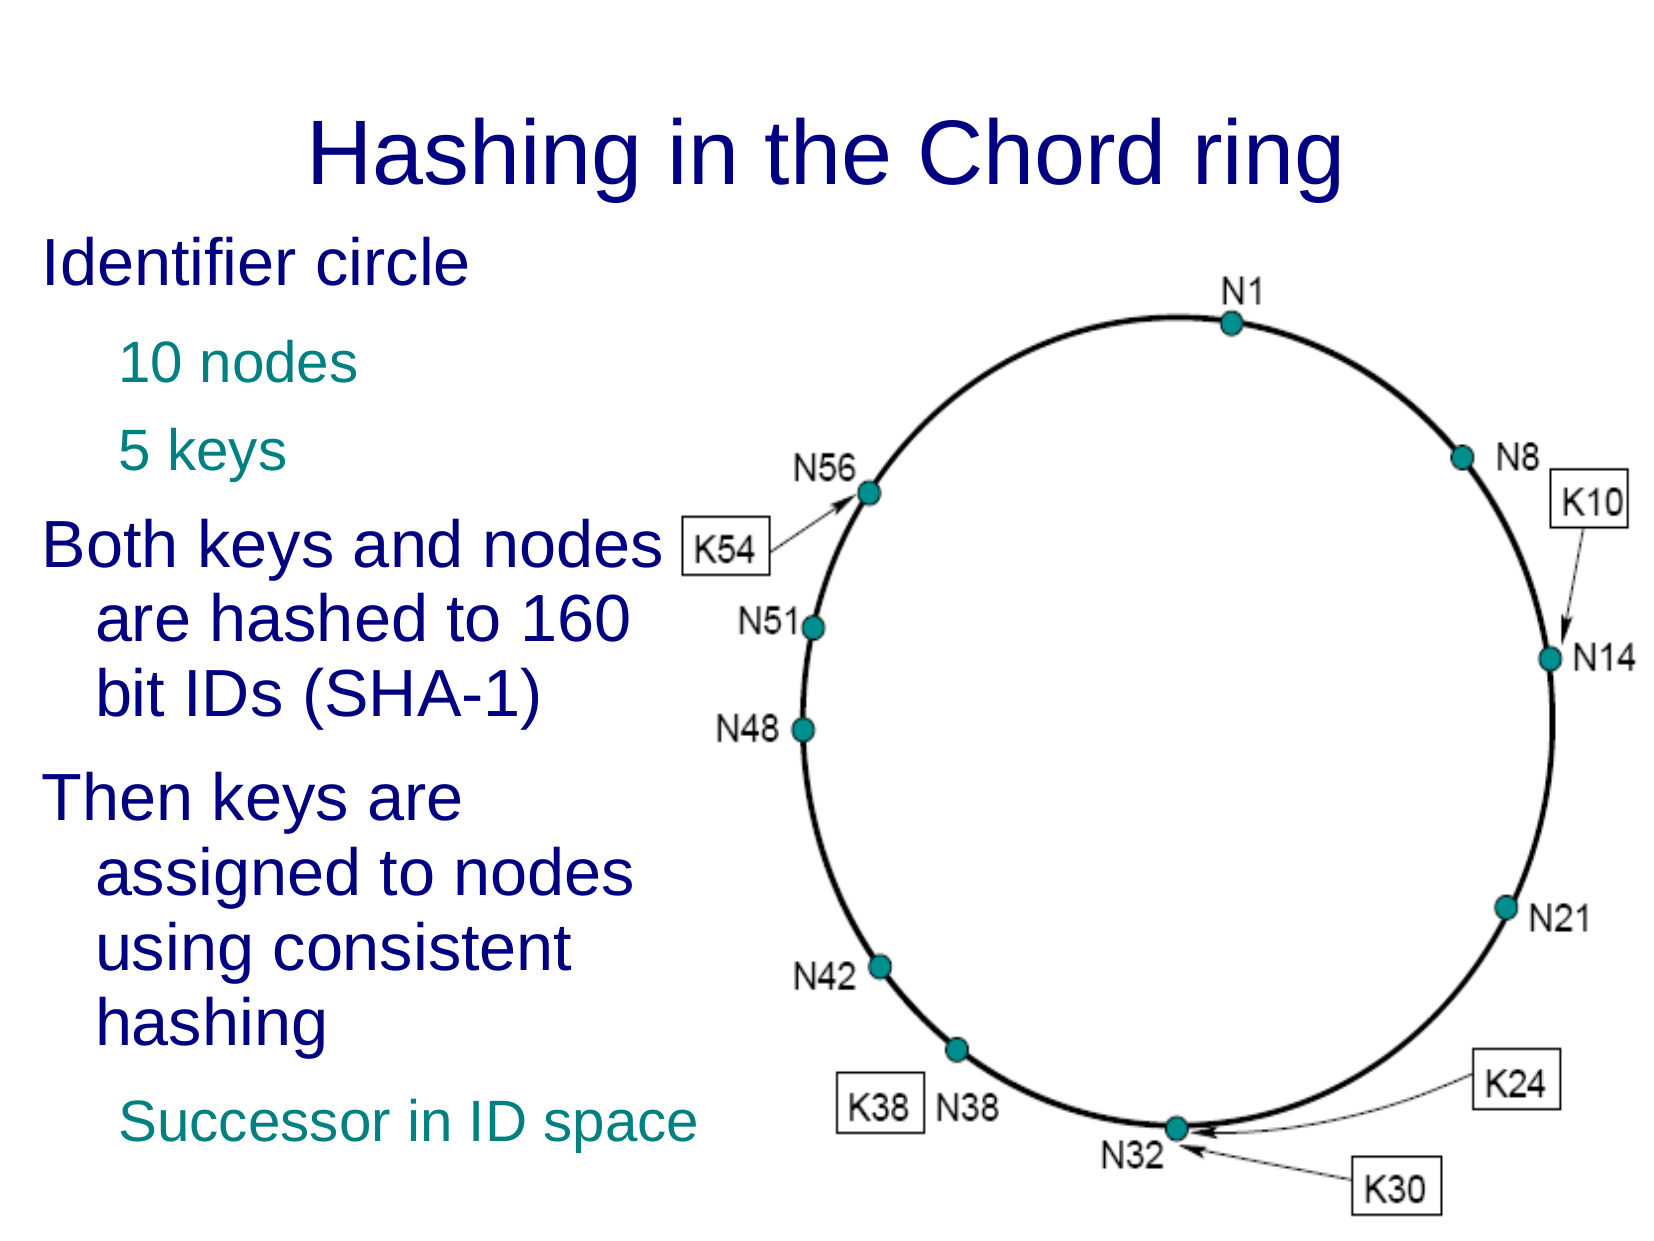

# Hashing in the Chord ring
Identifier circle
10 nodes
5 keys
Both keys and nodes are hashed to 160 bit IDs (SHA-1)
Then keys are assigned to nodes using consistent hashing
Successor in ID space
10